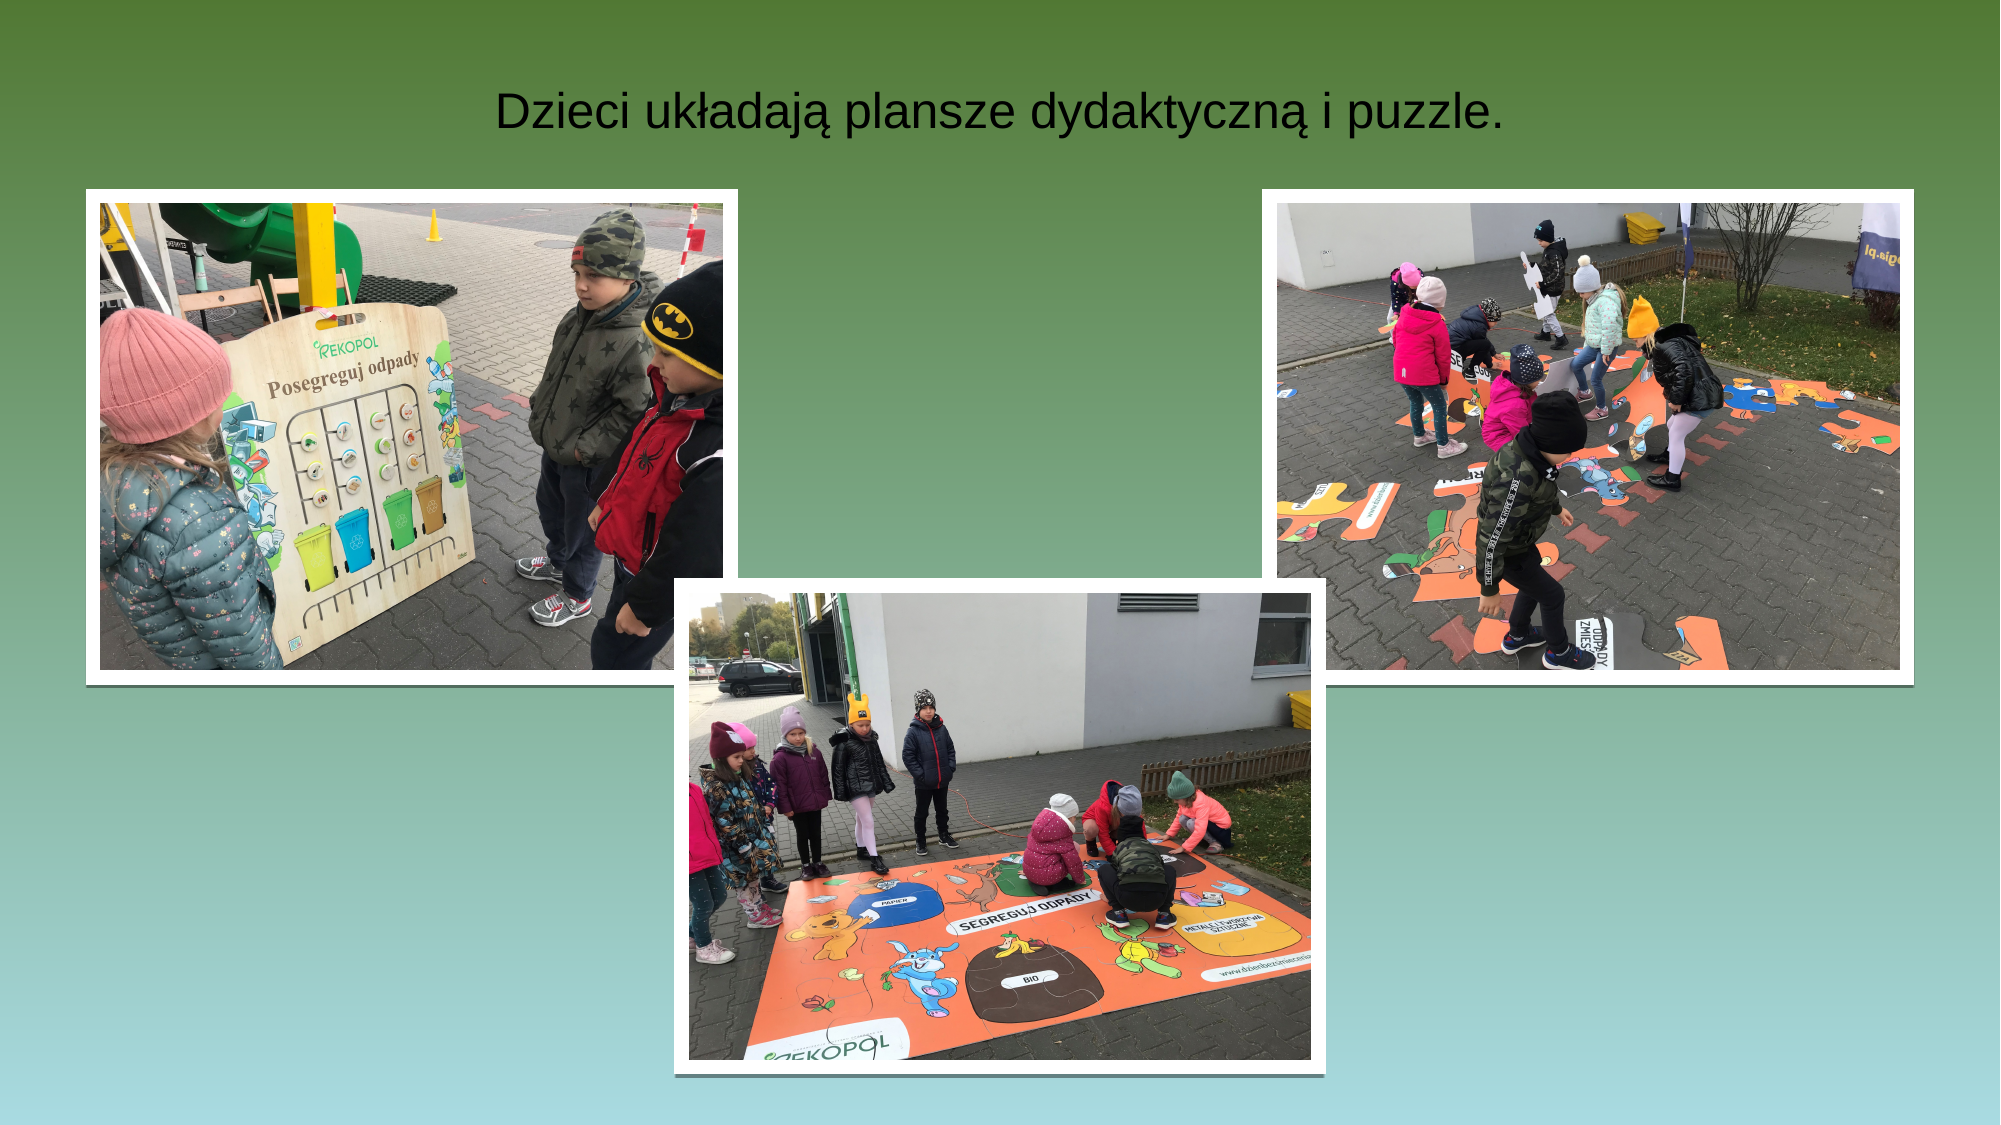

# Dzieci układają plansze dydaktyczną i puzzle.